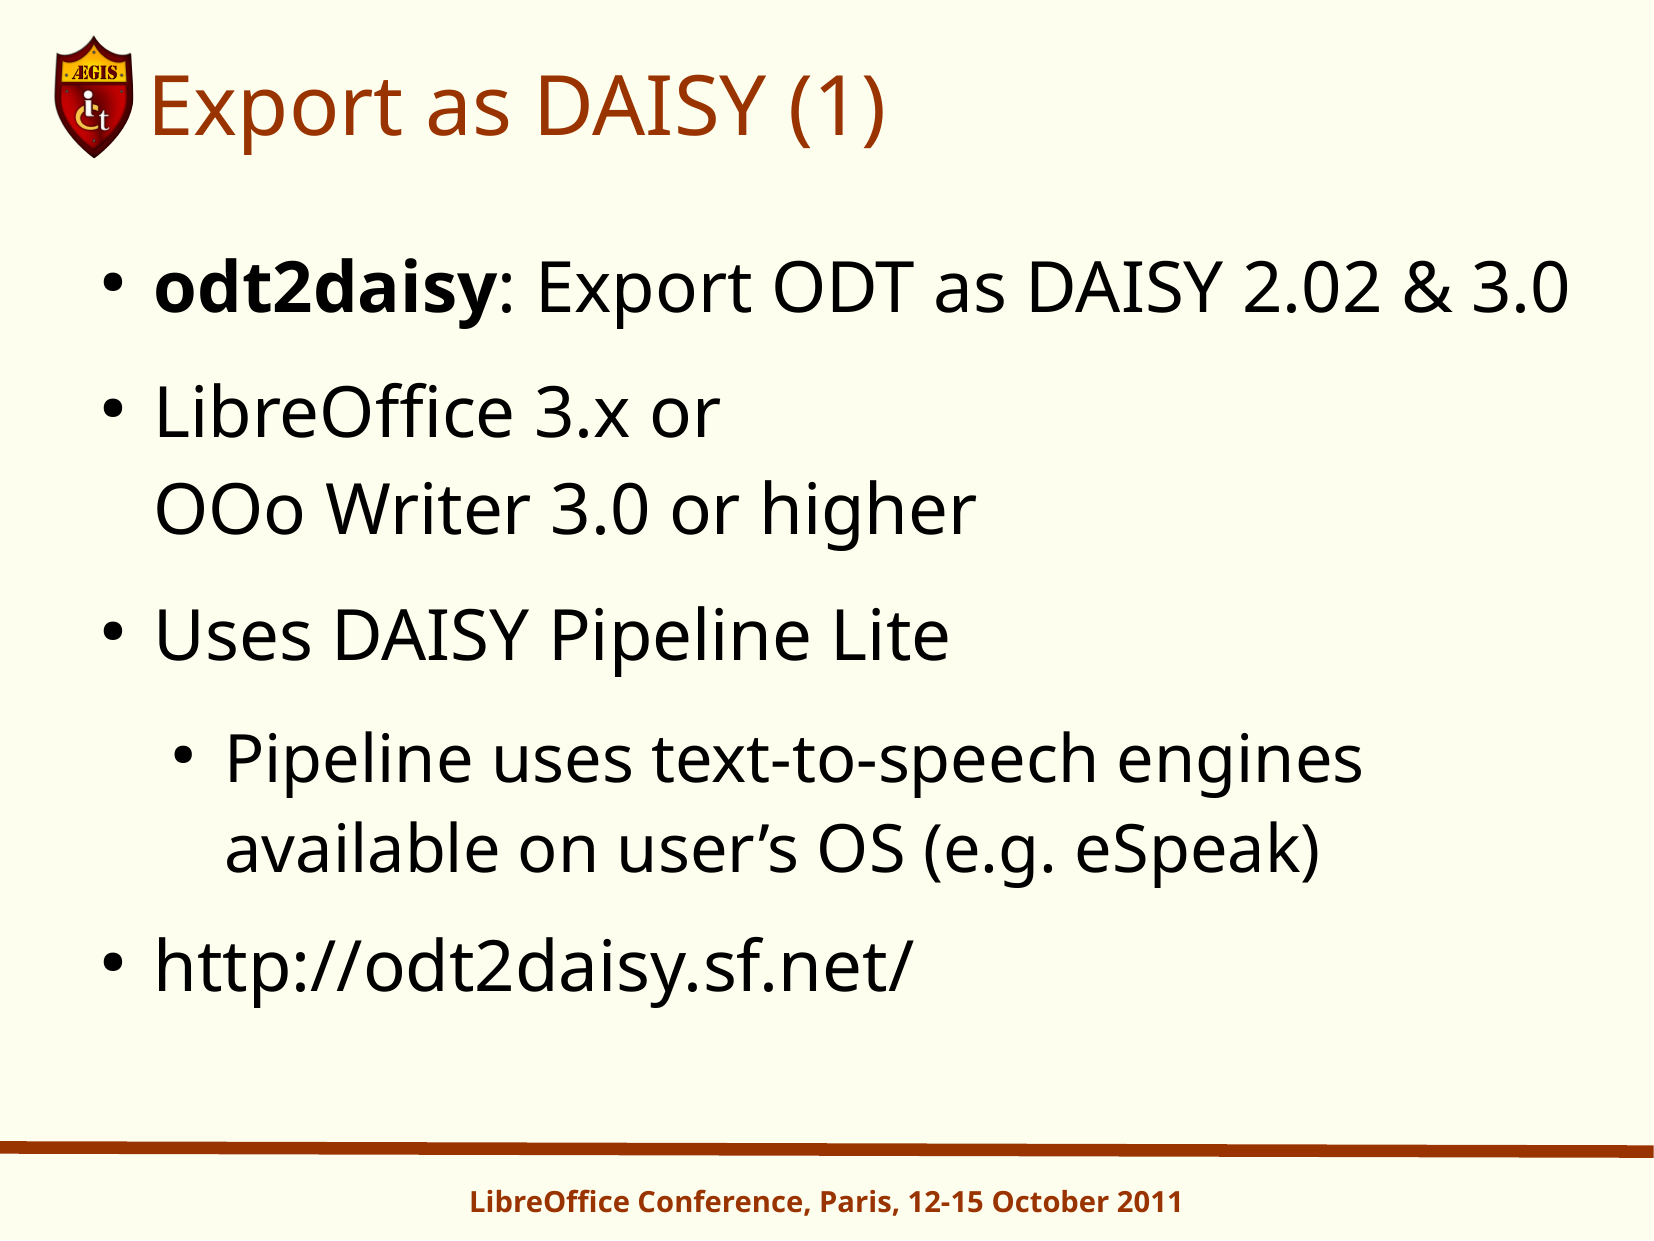

# Export as DAISY (1)
odt2daisy: Export ODT as DAISY 2.02 & 3.0
LibreOffice 3.x or
OOo Writer 3.0 or higher
Uses DAISY Pipeline Lite
Pipeline uses text-to-speech engines available on user’s OS (e.g. eSpeak)
http://odt2daisy.sf.net/